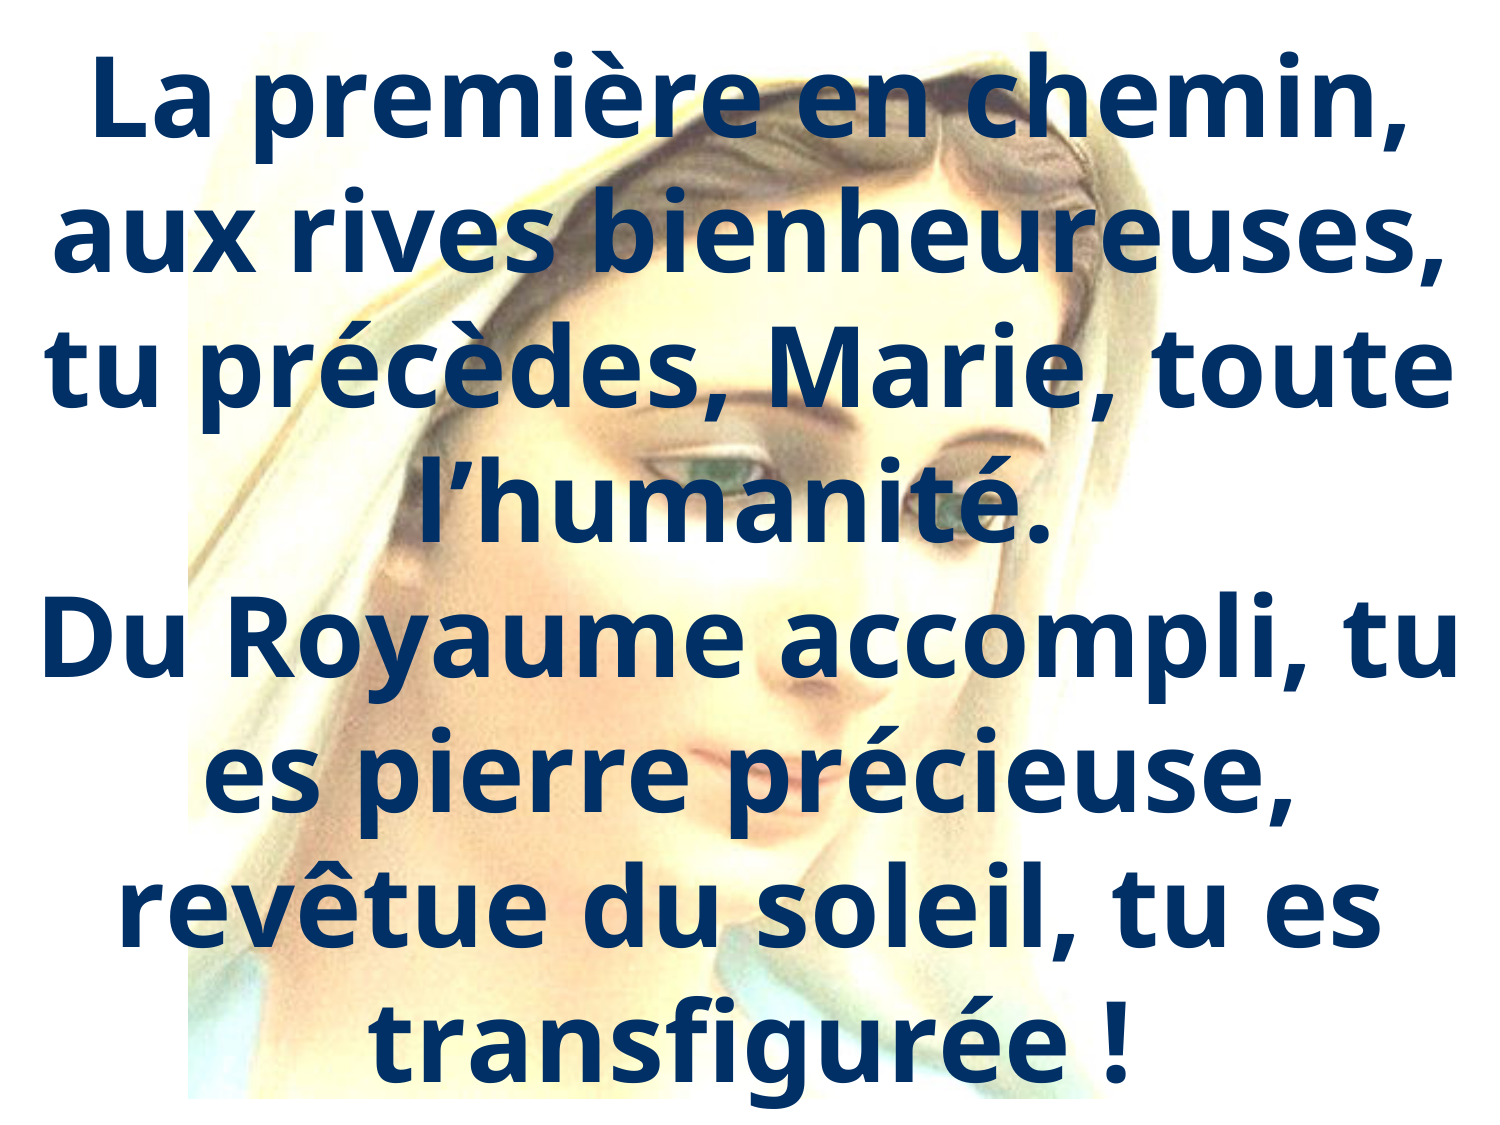

# La première en chemin, aux rives bienheureuses, tu précèdes, Marie, toute l’humanité.  Du Royaume accompli, tu es pierre précieuse, revêtue du soleil, tu es transfigurée !